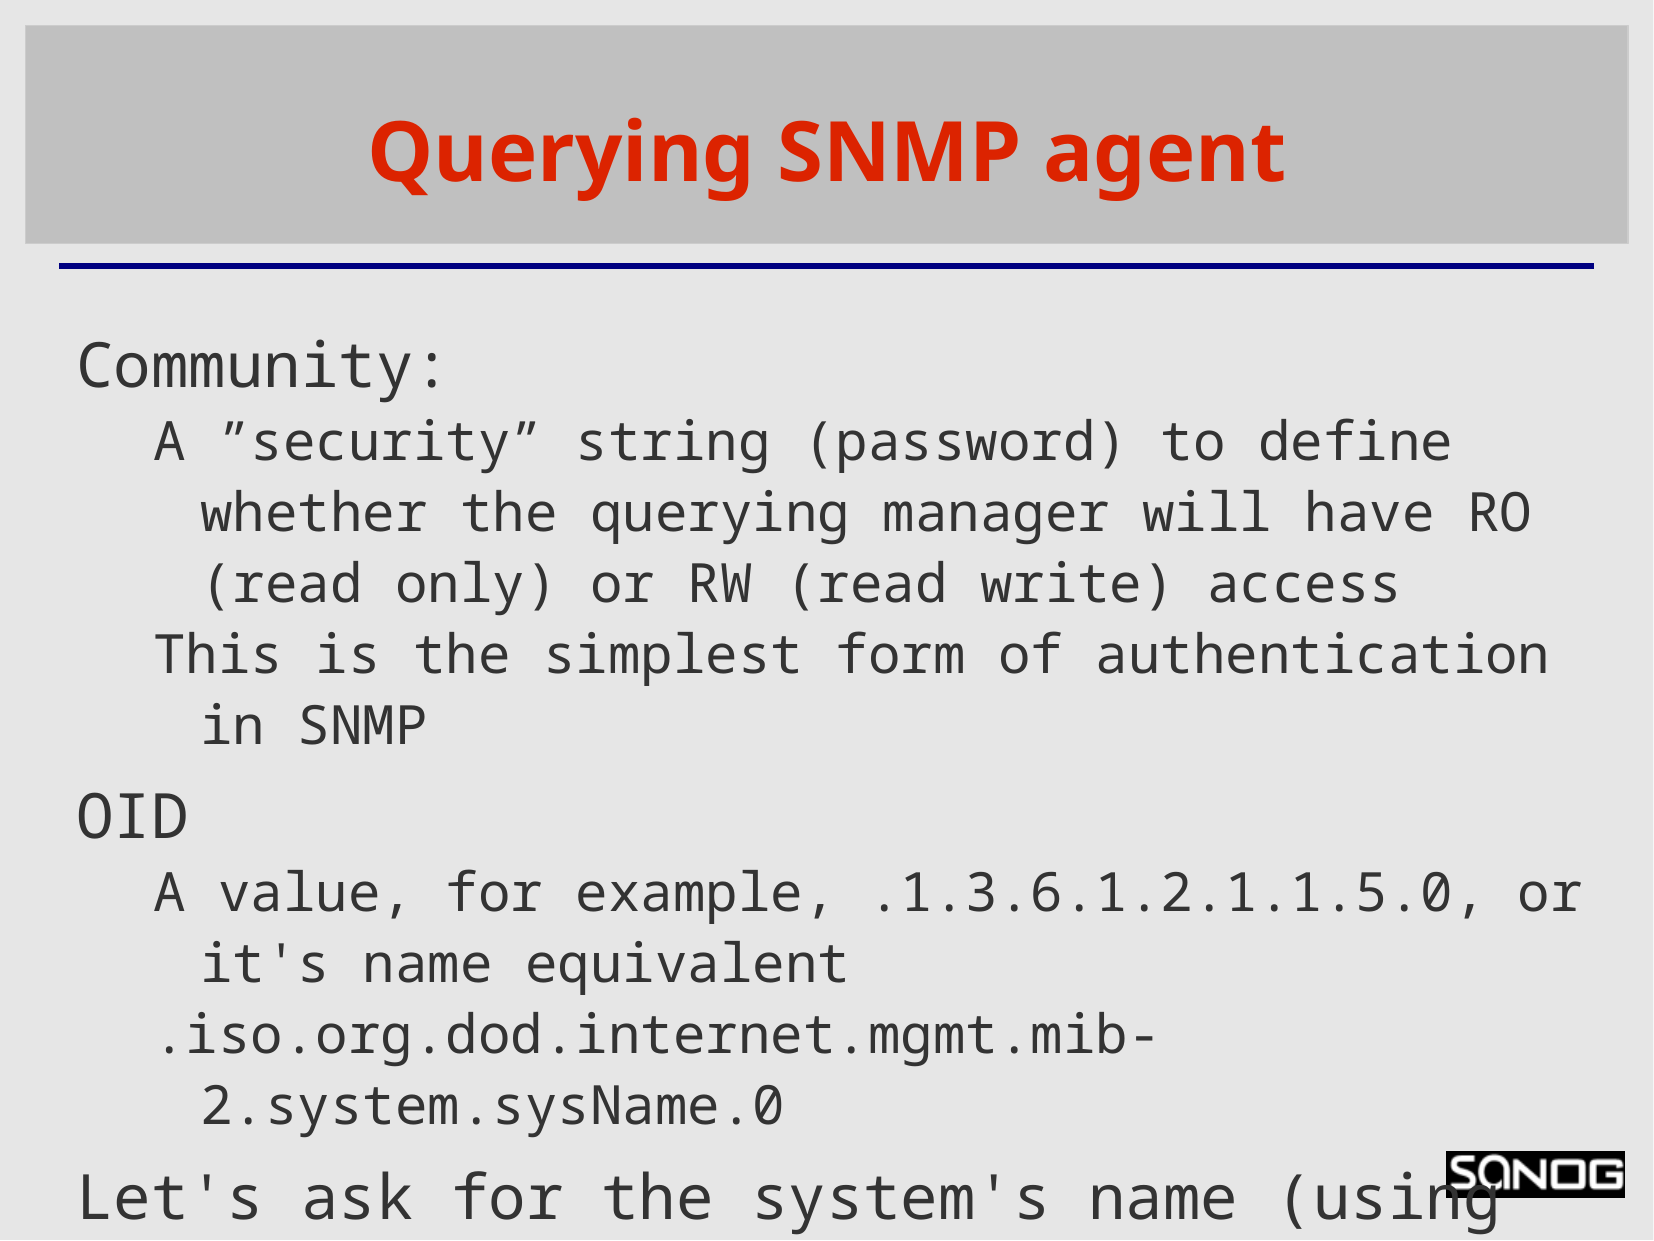

# Querying SNMP agent
Community:
A ”security” string (password) to define whether the querying manager will have RO (read only) or RW (read write) access
This is the simplest form of authentication in SNMP
OID
A value, for example, .1.3.6.1.2.1.1.5.0, or it's name equivalent
.iso.org.dod.internet.mgmt.mib-2.system.sysName.0
Let's ask for the system's name (using the OID above)
Why the .0 ? What do you notice ?